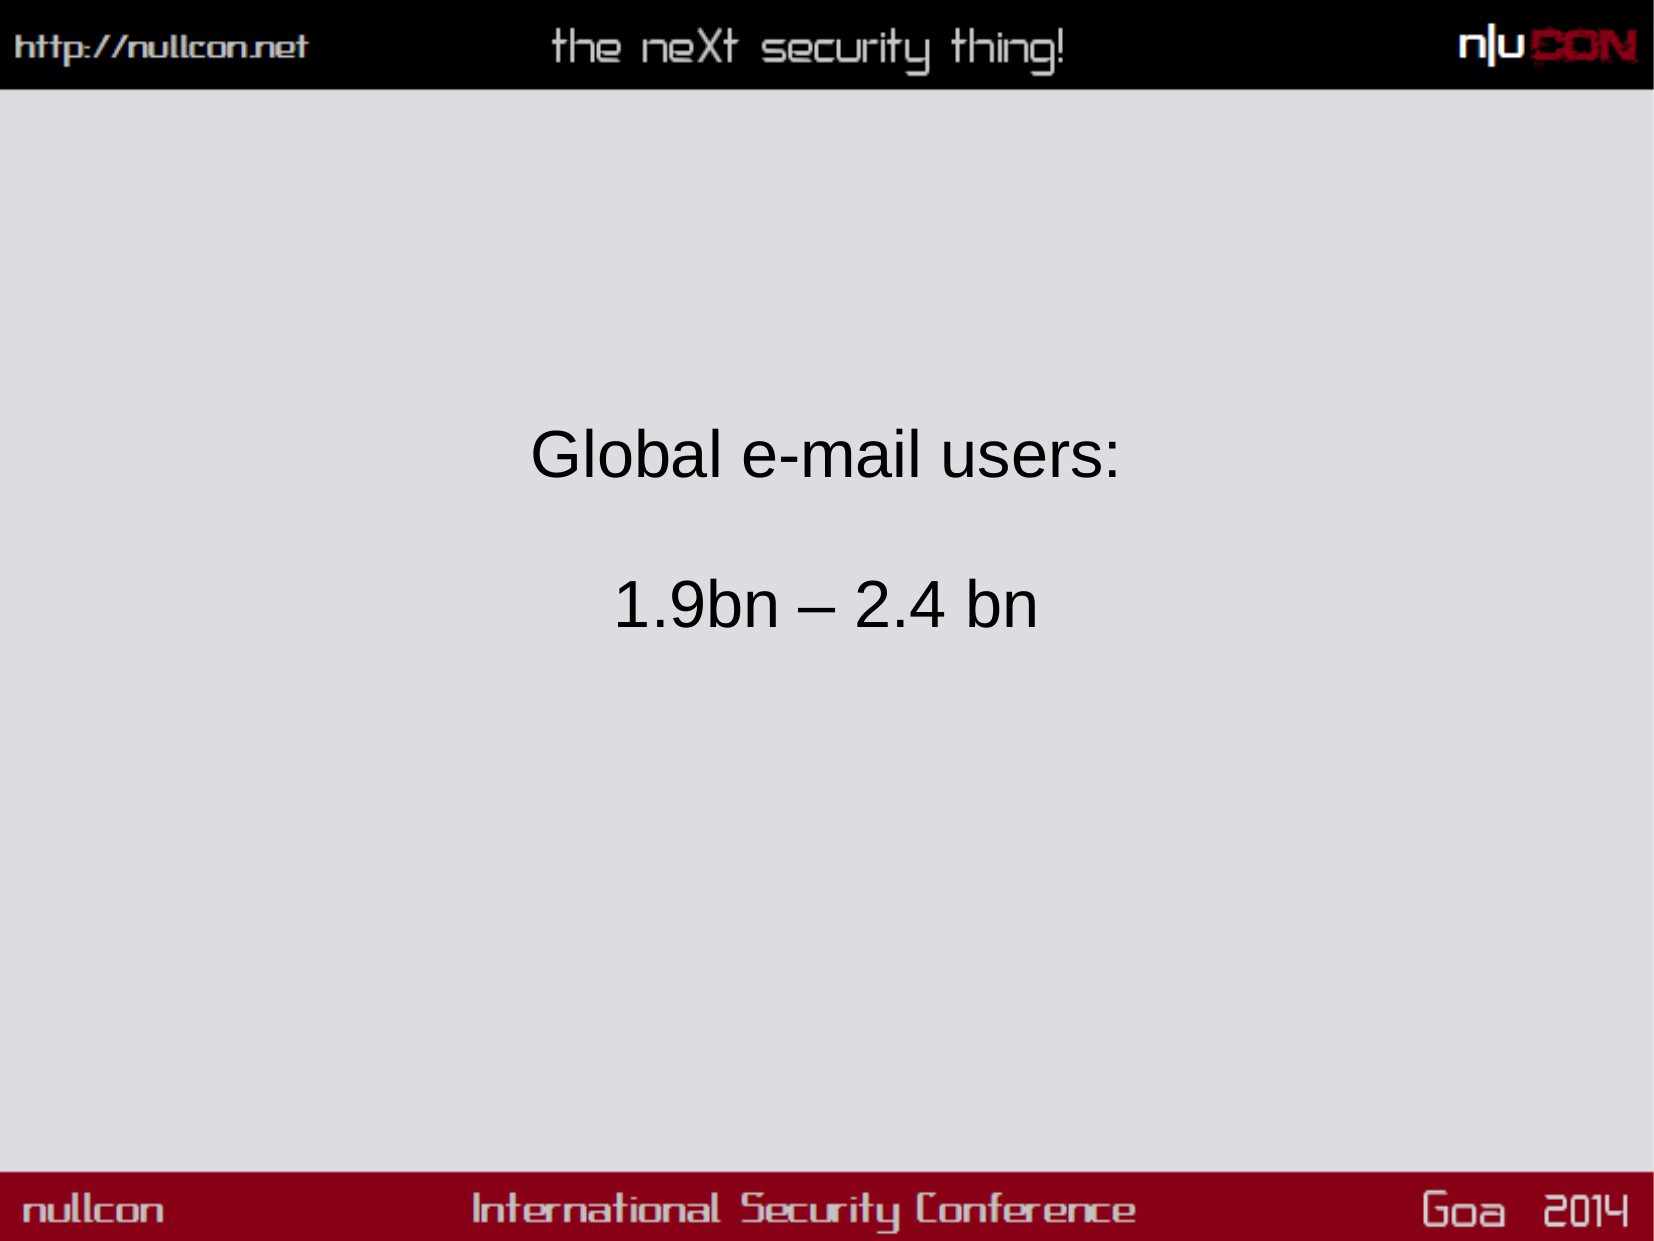

# Global e-mail users:
1.9bn – 2.4 bn